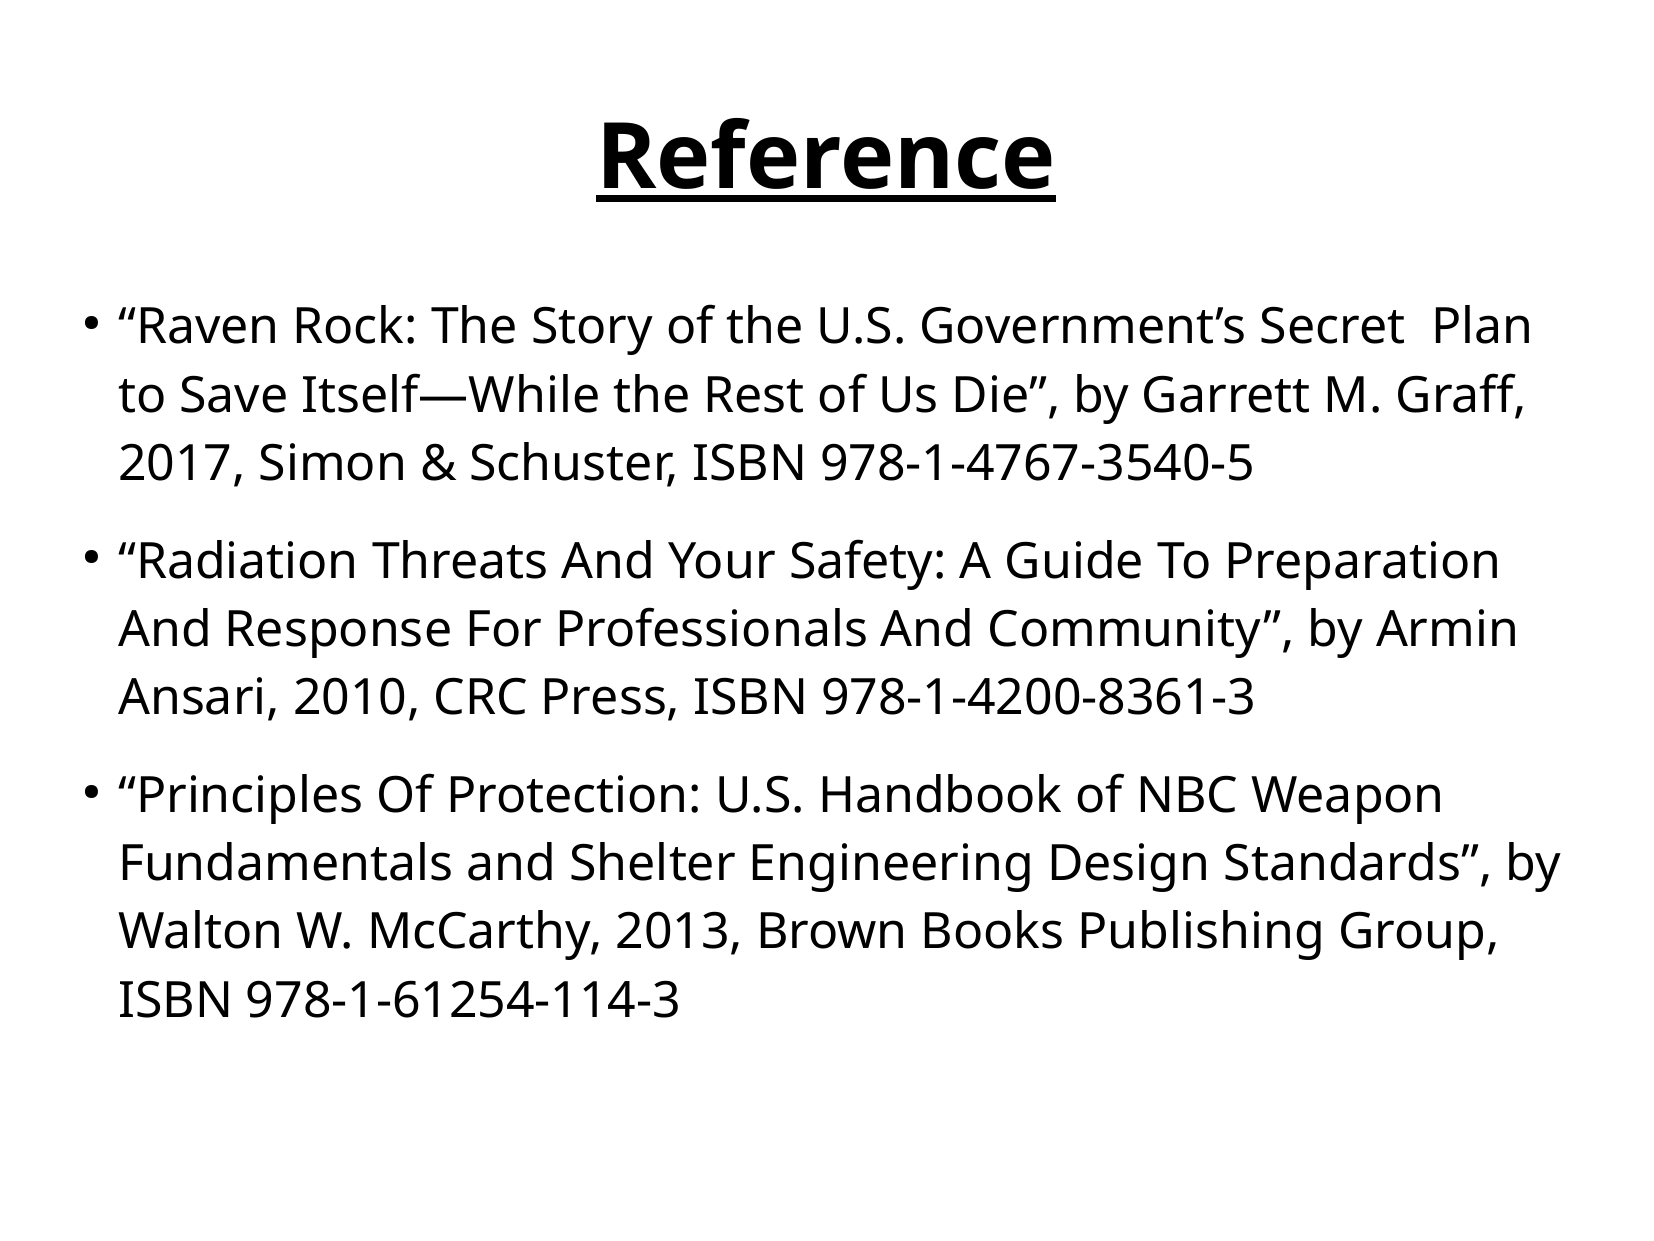

# Reference
“Raven Rock: The Story of the U.S. Government’s Secret Plan to Save Itself—While the Rest of Us Die”, by Garrett M. Graff, 2017, Simon & Schuster, ISBN 978-1-4767-3540-5
“Radiation Threats And Your Safety: A Guide To Preparation And Response For Professionals And Community”, by Armin Ansari, 2010, CRC Press, ISBN 978-1-4200-8361-3
“Principles Of Protection: U.S. Handbook of NBC Weapon Fundamentals and Shelter Engineering Design Standards”, by Walton W. McCarthy, 2013, Brown Books Publishing Group, ISBN 978-1-61254-114-3